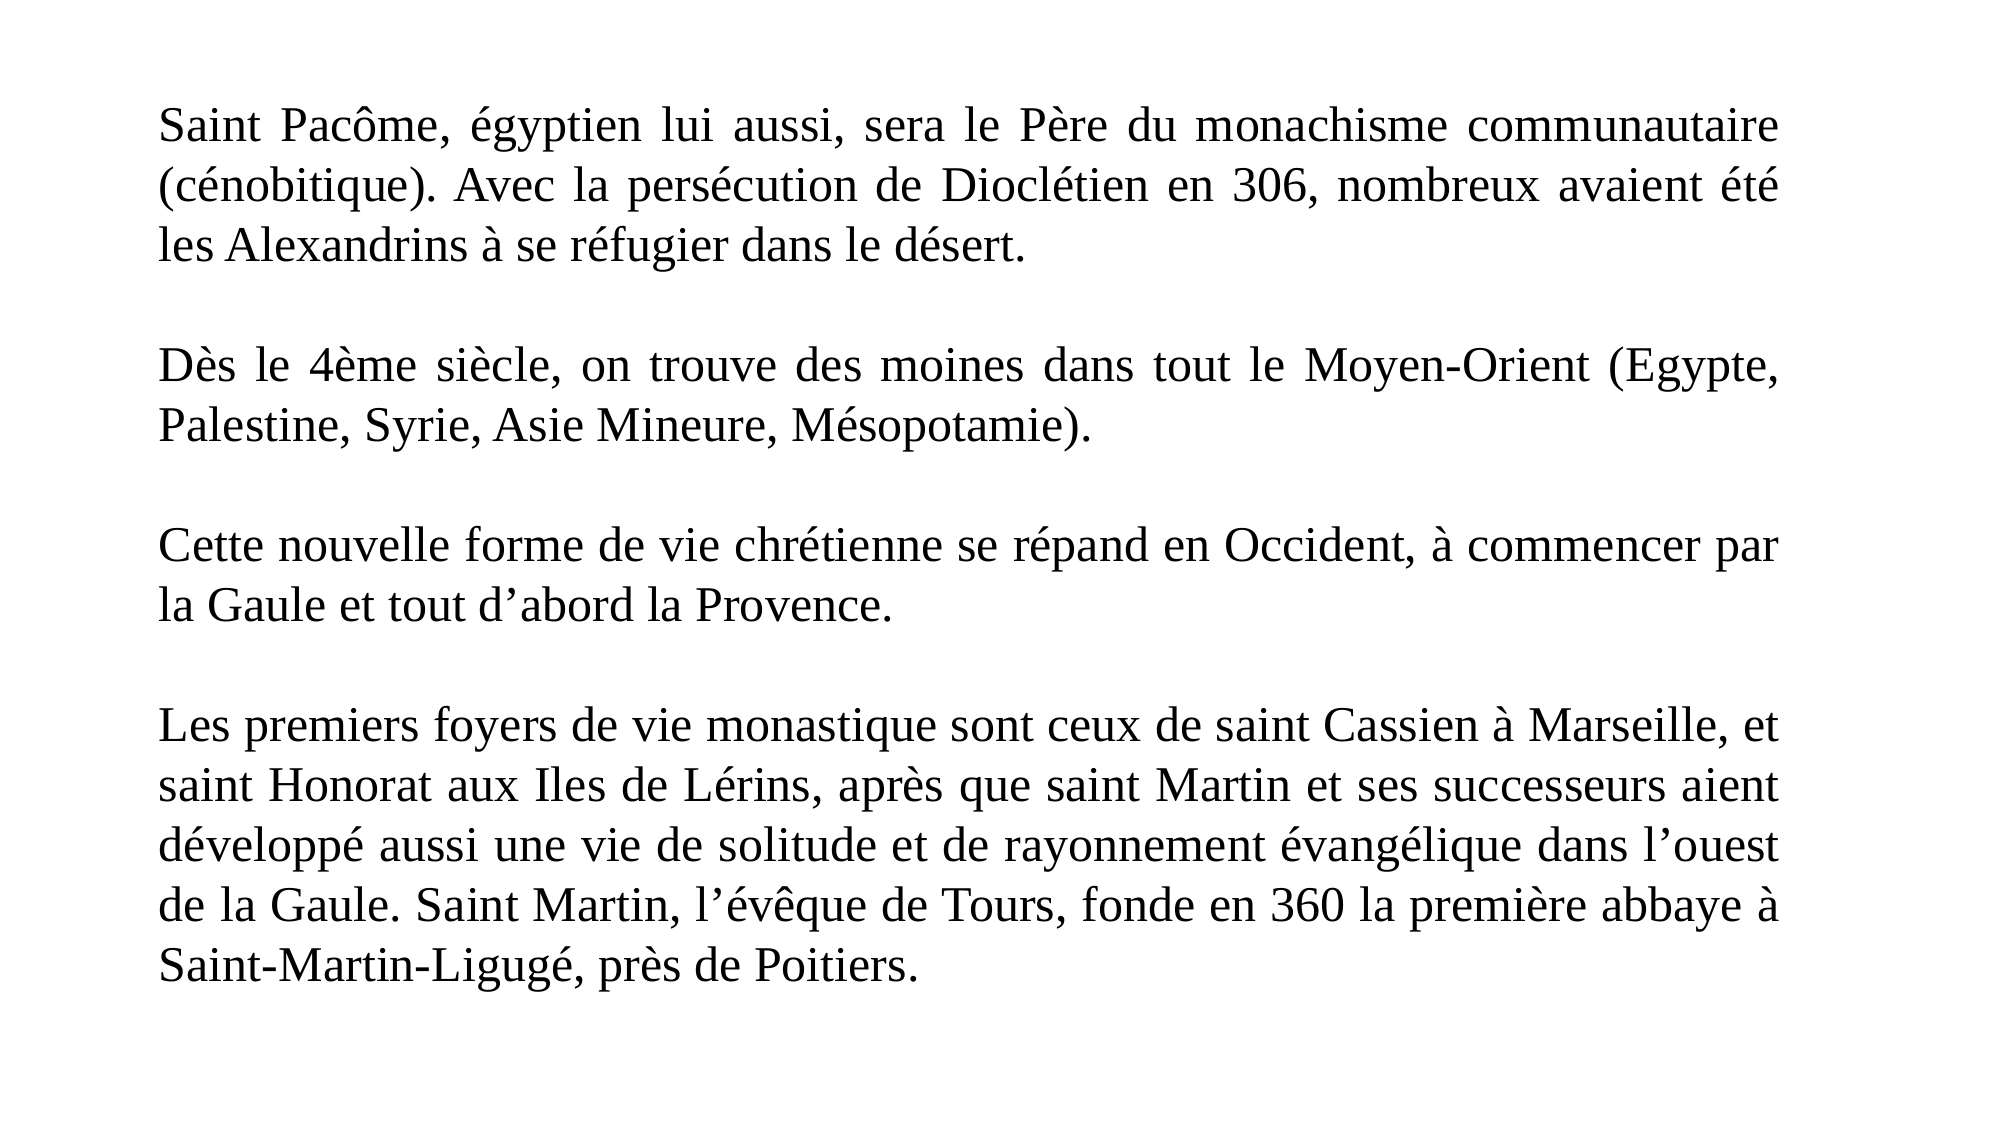

Saint Pacôme, égyptien lui aussi, sera le Père du monachisme communautaire (cénobitique). Avec la persécution de Dioclétien en 306, nombreux avaient été les Alexandrins à se réfugier dans le désert.
Dès le 4ème siècle, on trouve des moines dans tout le Moyen-Orient (Egypte, Palestine, Syrie, Asie Mineure, Mésopotamie).
Cette nouvelle forme de vie chrétienne se répand en Occident, à commencer par la Gaule et tout d’abord la Provence.
Les premiers foyers de vie monastique sont ceux de saint Cassien à Marseille, et saint Honorat aux Iles de Lérins, après que saint Martin et ses successeurs aient développé aussi une vie de solitude et de rayonnement évangélique dans l’ouest de la Gaule. Saint Martin, l’évêque de Tours, fonde en 360 la première abbaye à Saint-Martin-Ligugé, près de Poitiers.